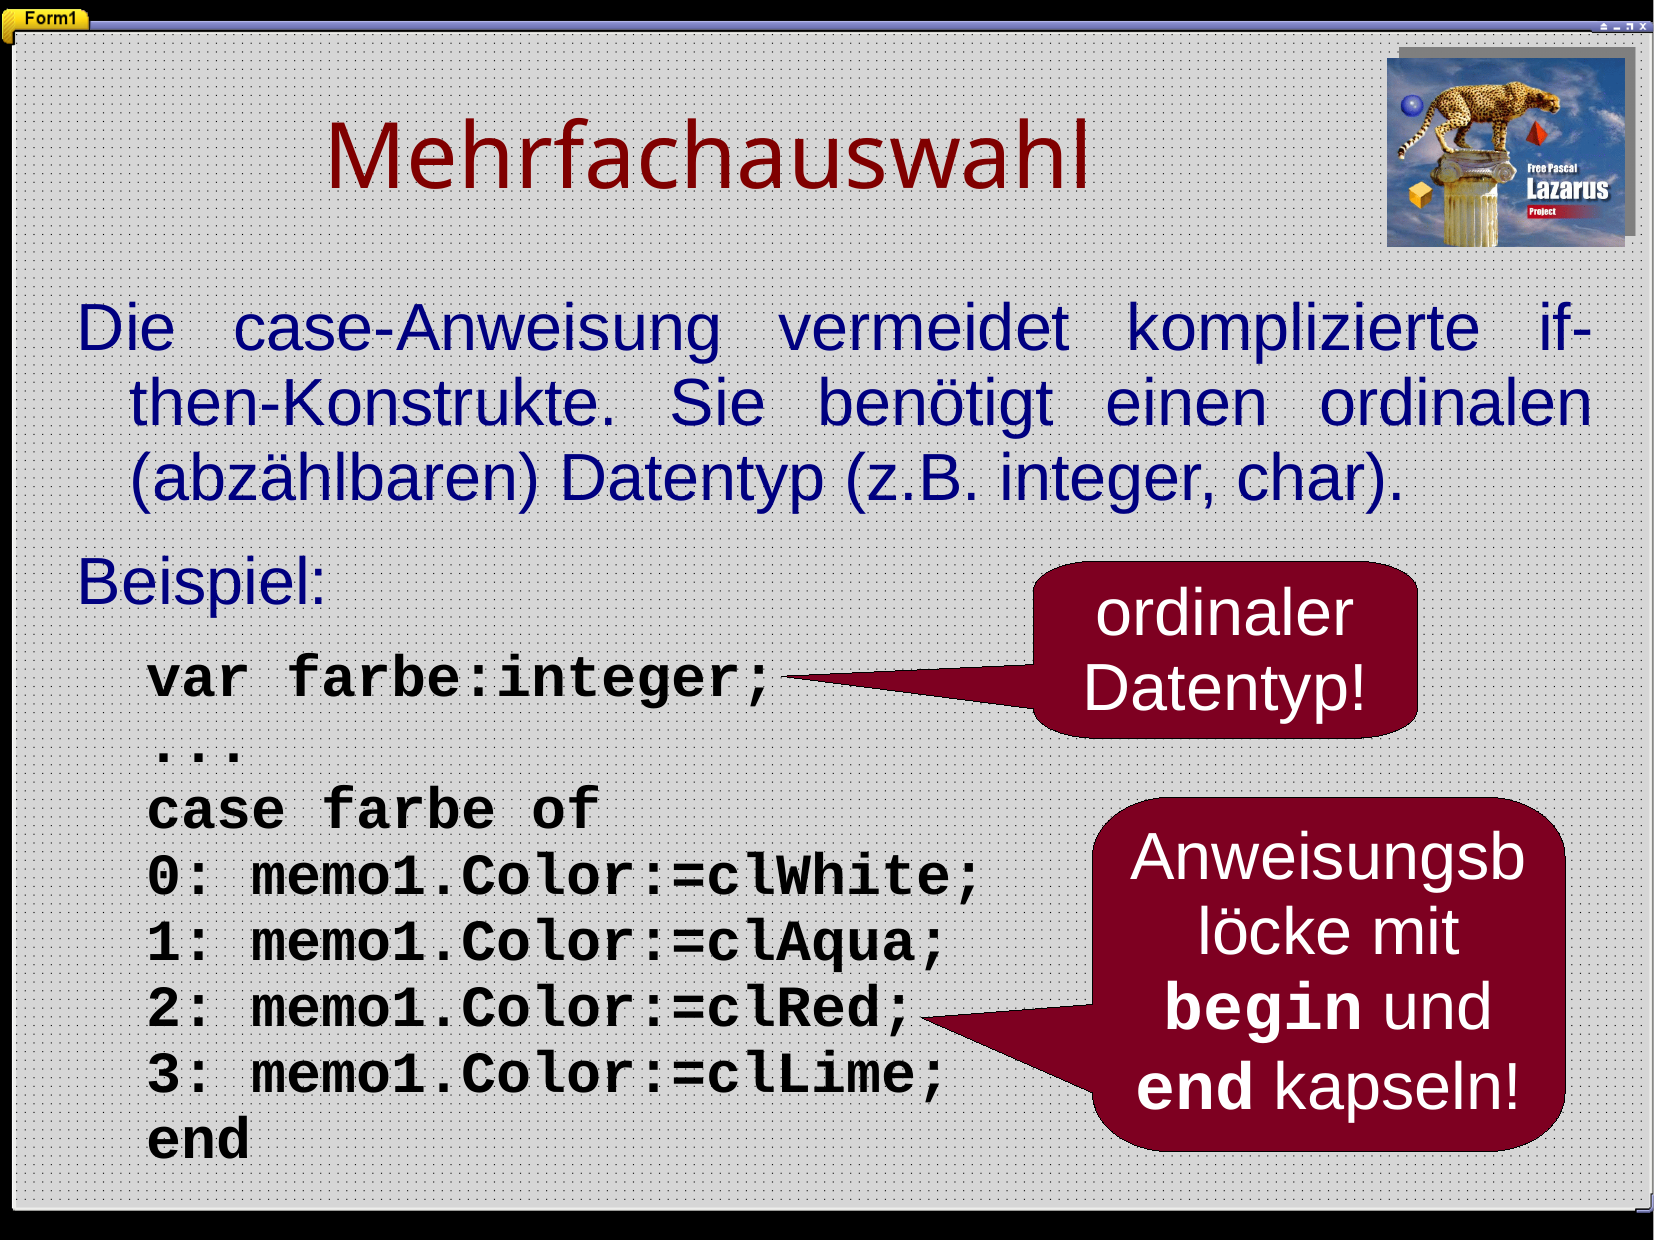

# Mehrfachauswahl
Die case-Anweisung vermeidet komplizierte if-then-Konstrukte. Sie benötigt einen ordinalen (abzählbaren) Datentyp (z.B. integer, char).
Beispiel:
 var farbe:integer;
 ...
 case farbe of
 0: memo1.Color:=clWhite;
 1: memo1.Color:=clAqua;
 2: memo1.Color:=clRed;
 3: memo1.Color:=clLime;
 end
ordinaler Datentyp!
Anweisungsblöcke mit begin und end kapseln!